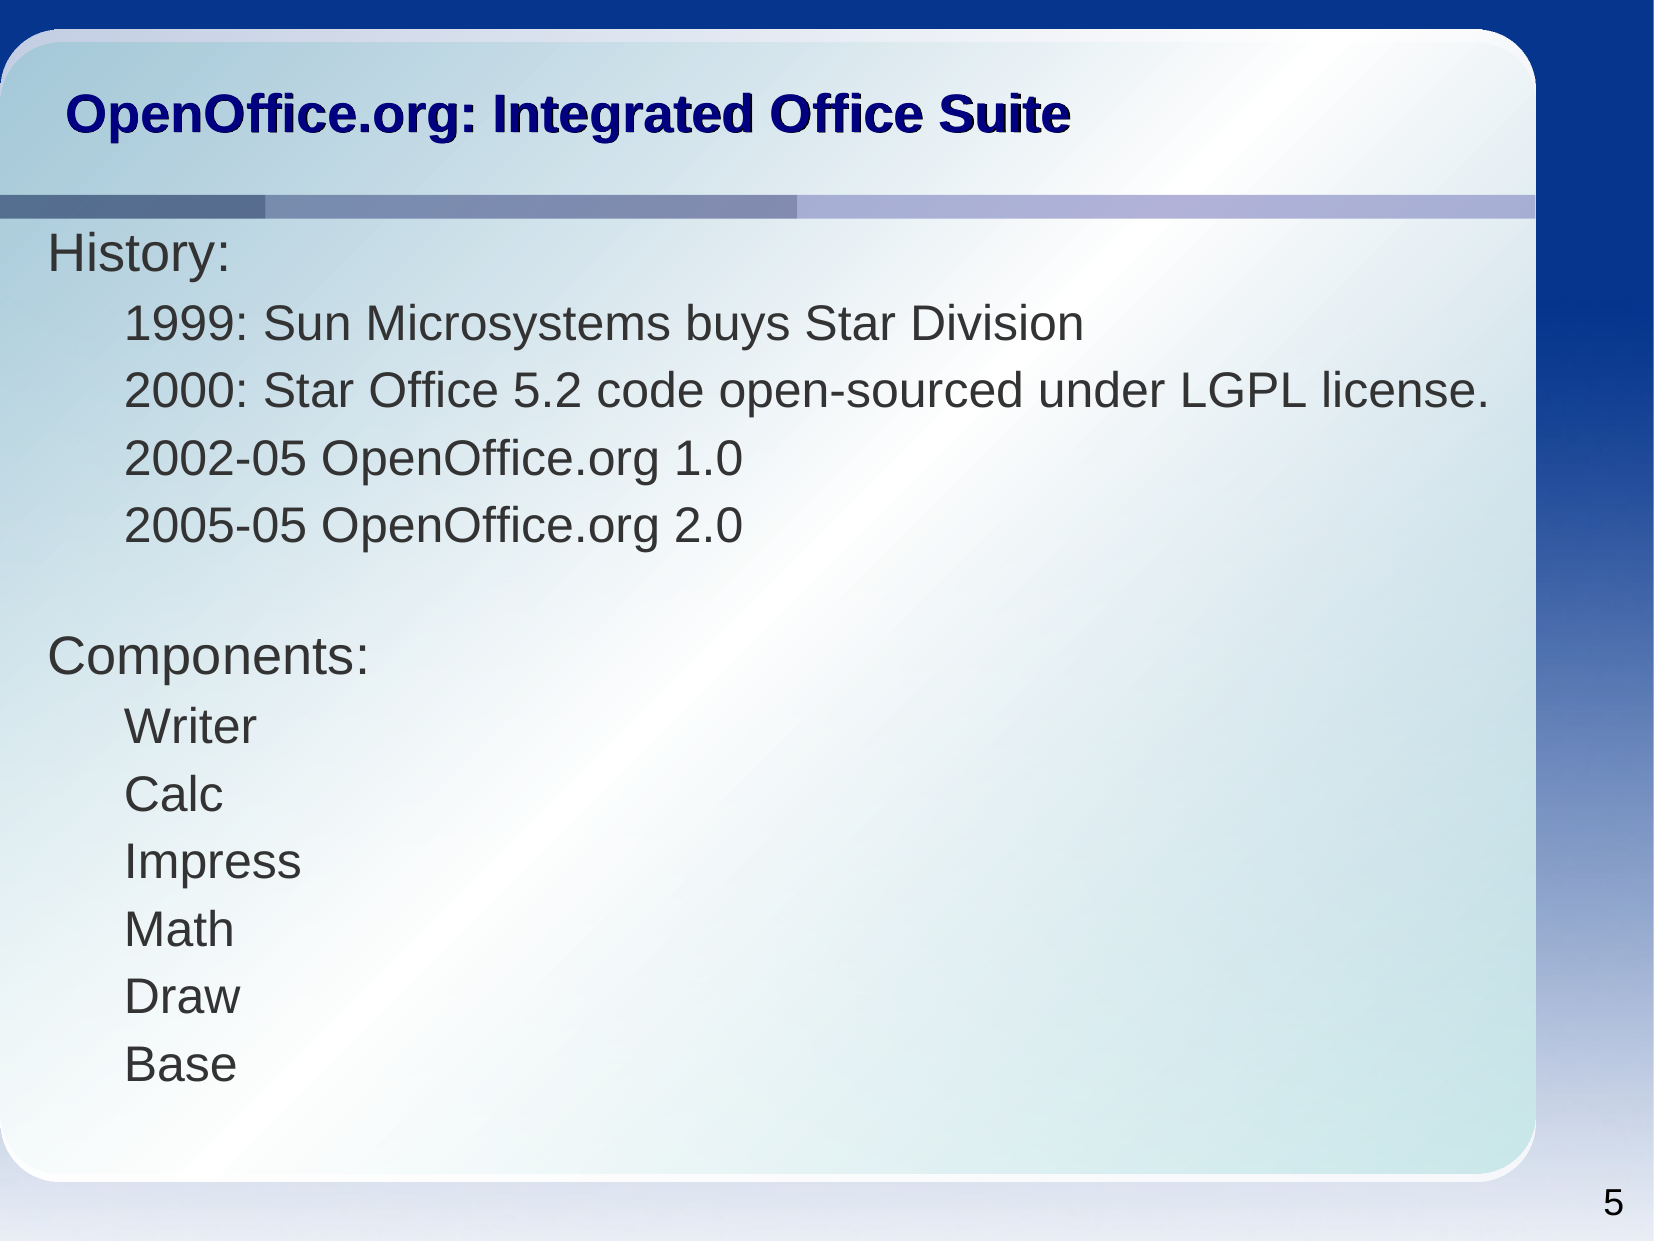

# OpenOffice.org: Integrated Office Suite
History:
1999: Sun Microsystems buys Star Division
2000: Star Office 5.2 code open-sourced under LGPL license.
2002-05 OpenOffice.org 1.0
2005-05 OpenOffice.org 2.0
Components:
Writer
Calc
Impress
Math
Draw
Base
5